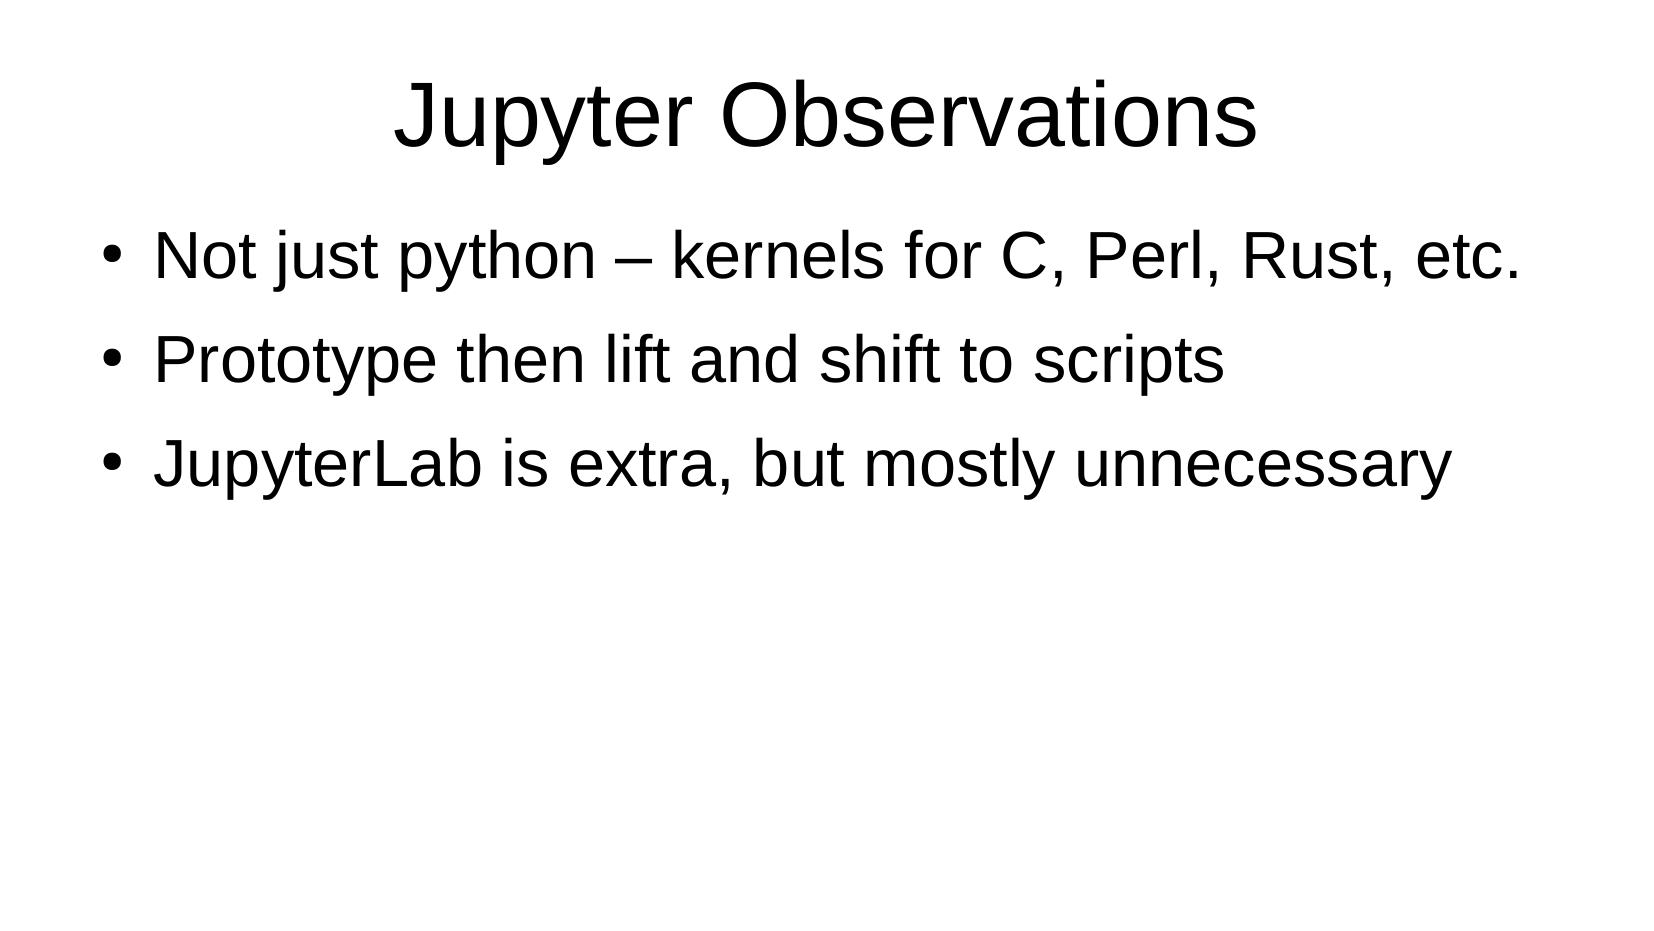

# Jupyter Observations
Not just python – kernels for C, Perl, Rust, etc.
Prototype then lift and shift to scripts
JupyterLab is extra, but mostly unnecessary